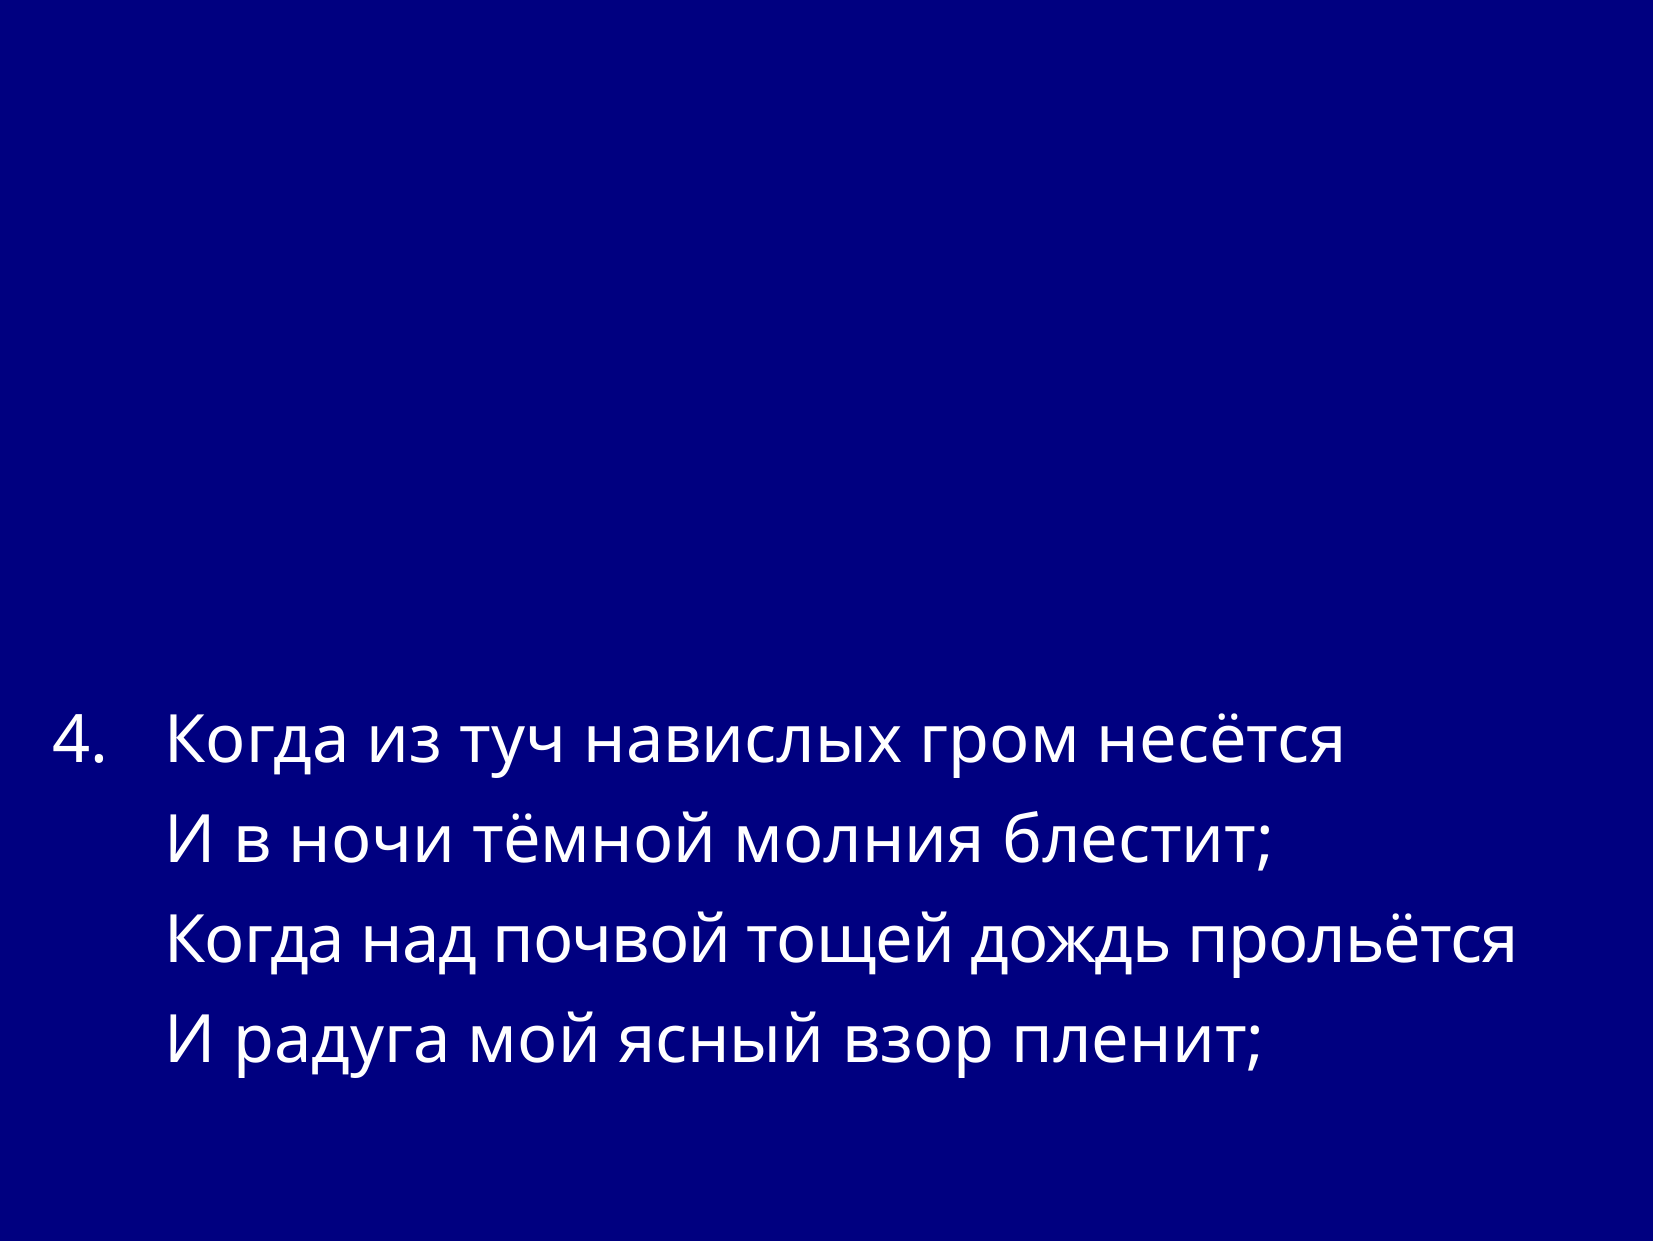

4.	Когда из туч навислых гром несётся
	И в ночи тёмной молния блестит;
	Когда над почвой тощей дождь прольётся
	И радуга мой ясный взор пленит;